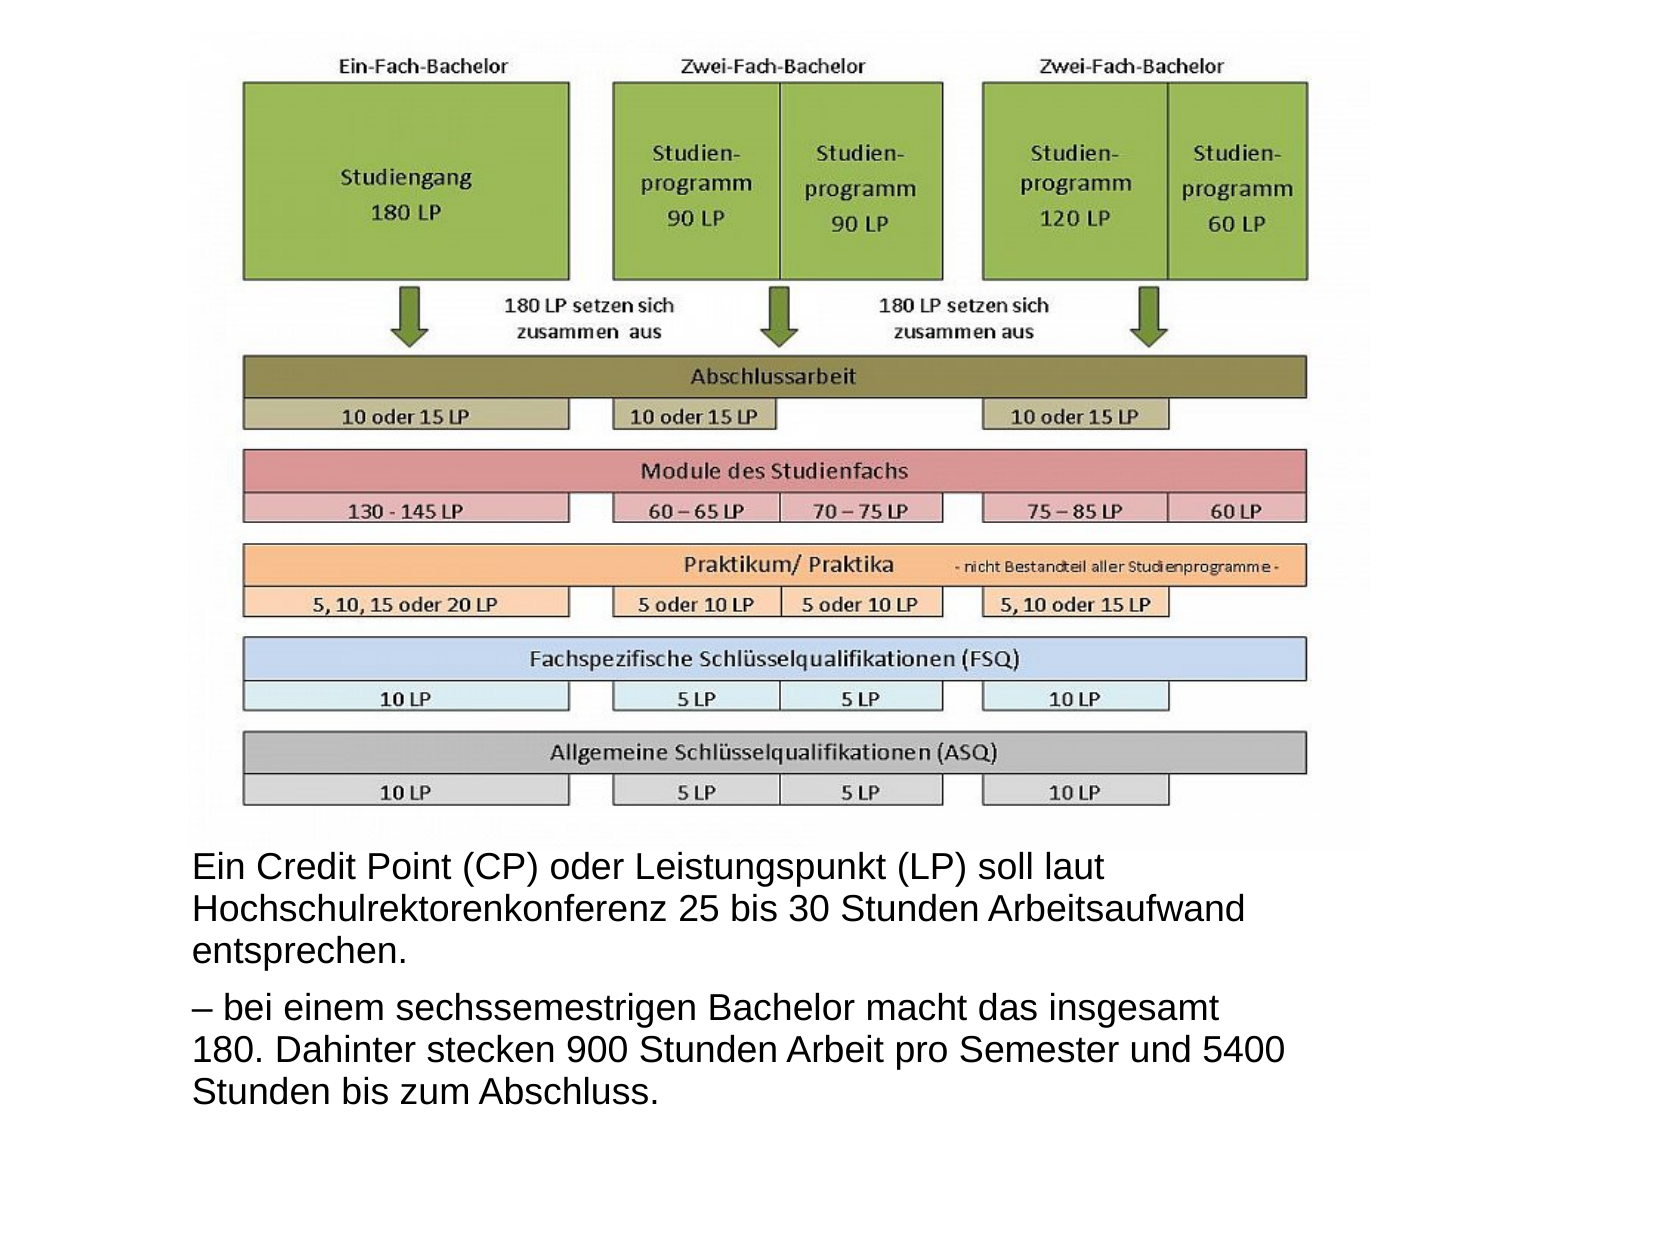

Ein Credit Point (CP) oder Leistungspunkt (LP) soll laut Hochschulrektorenkonferenz 25 bis 30 Stunden Arbeitsaufwand entsprechen.
– bei einem sechssemestrigen Bachelor macht das insgesamt 180. Dahinter stecken 900 Stunden Arbeit pro Semester und 5400 Stunden bis zum Abschluss.